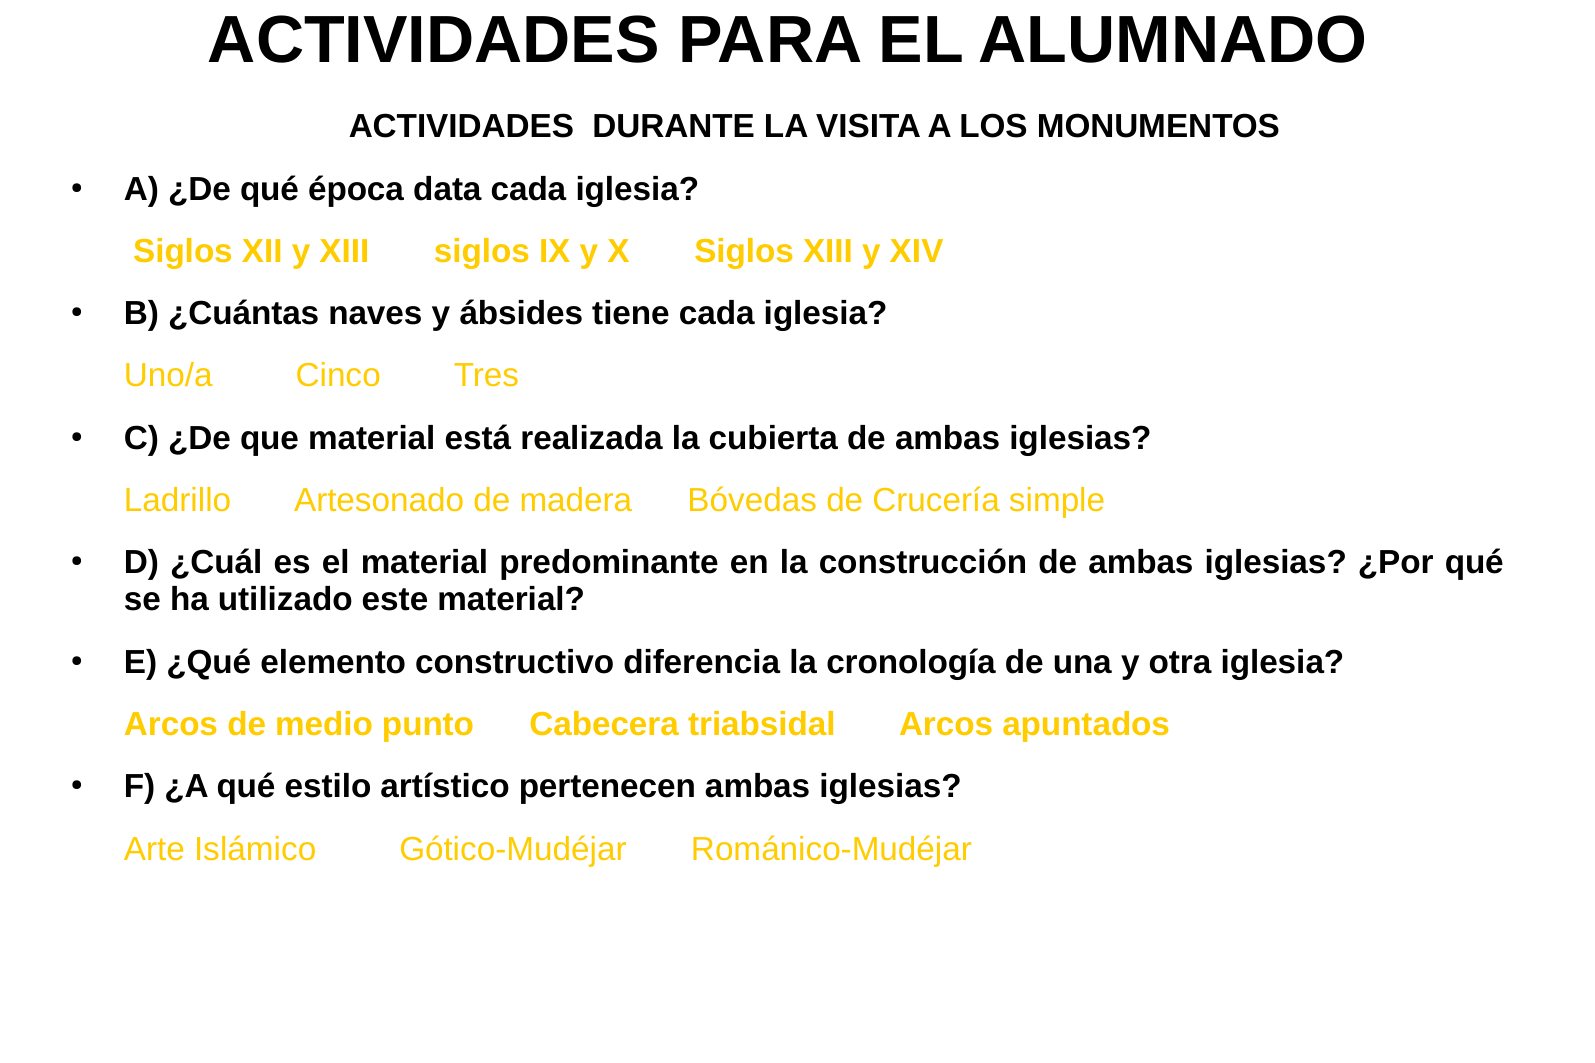

# ACTIVIDADES PARA EL ALUMNADO
ACTIVIDADES DURANTE LA VISITA A LOS MONUMENTOS
A) ¿De qué época data cada iglesia?
 Siglos XII y XIII siglos IX y X Siglos XIII y XIV
B) ¿Cuántas naves y ábsides tiene cada iglesia?
Uno/a Cinco Tres
C) ¿De que material está realizada la cubierta de ambas iglesias?
Ladrillo Artesonado de madera Bóvedas de Crucería simple
D) ¿Cuál es el material predominante en la construcción de ambas iglesias? ¿Por qué se ha utilizado este material?
E) ¿Qué elemento constructivo diferencia la cronología de una y otra iglesia?
Arcos de medio punto Cabecera triabsidal Arcos apuntados
F) ¿A qué estilo artístico pertenecen ambas iglesias?
Arte Islámico Gótico-Mudéjar Románico-Mudéjar